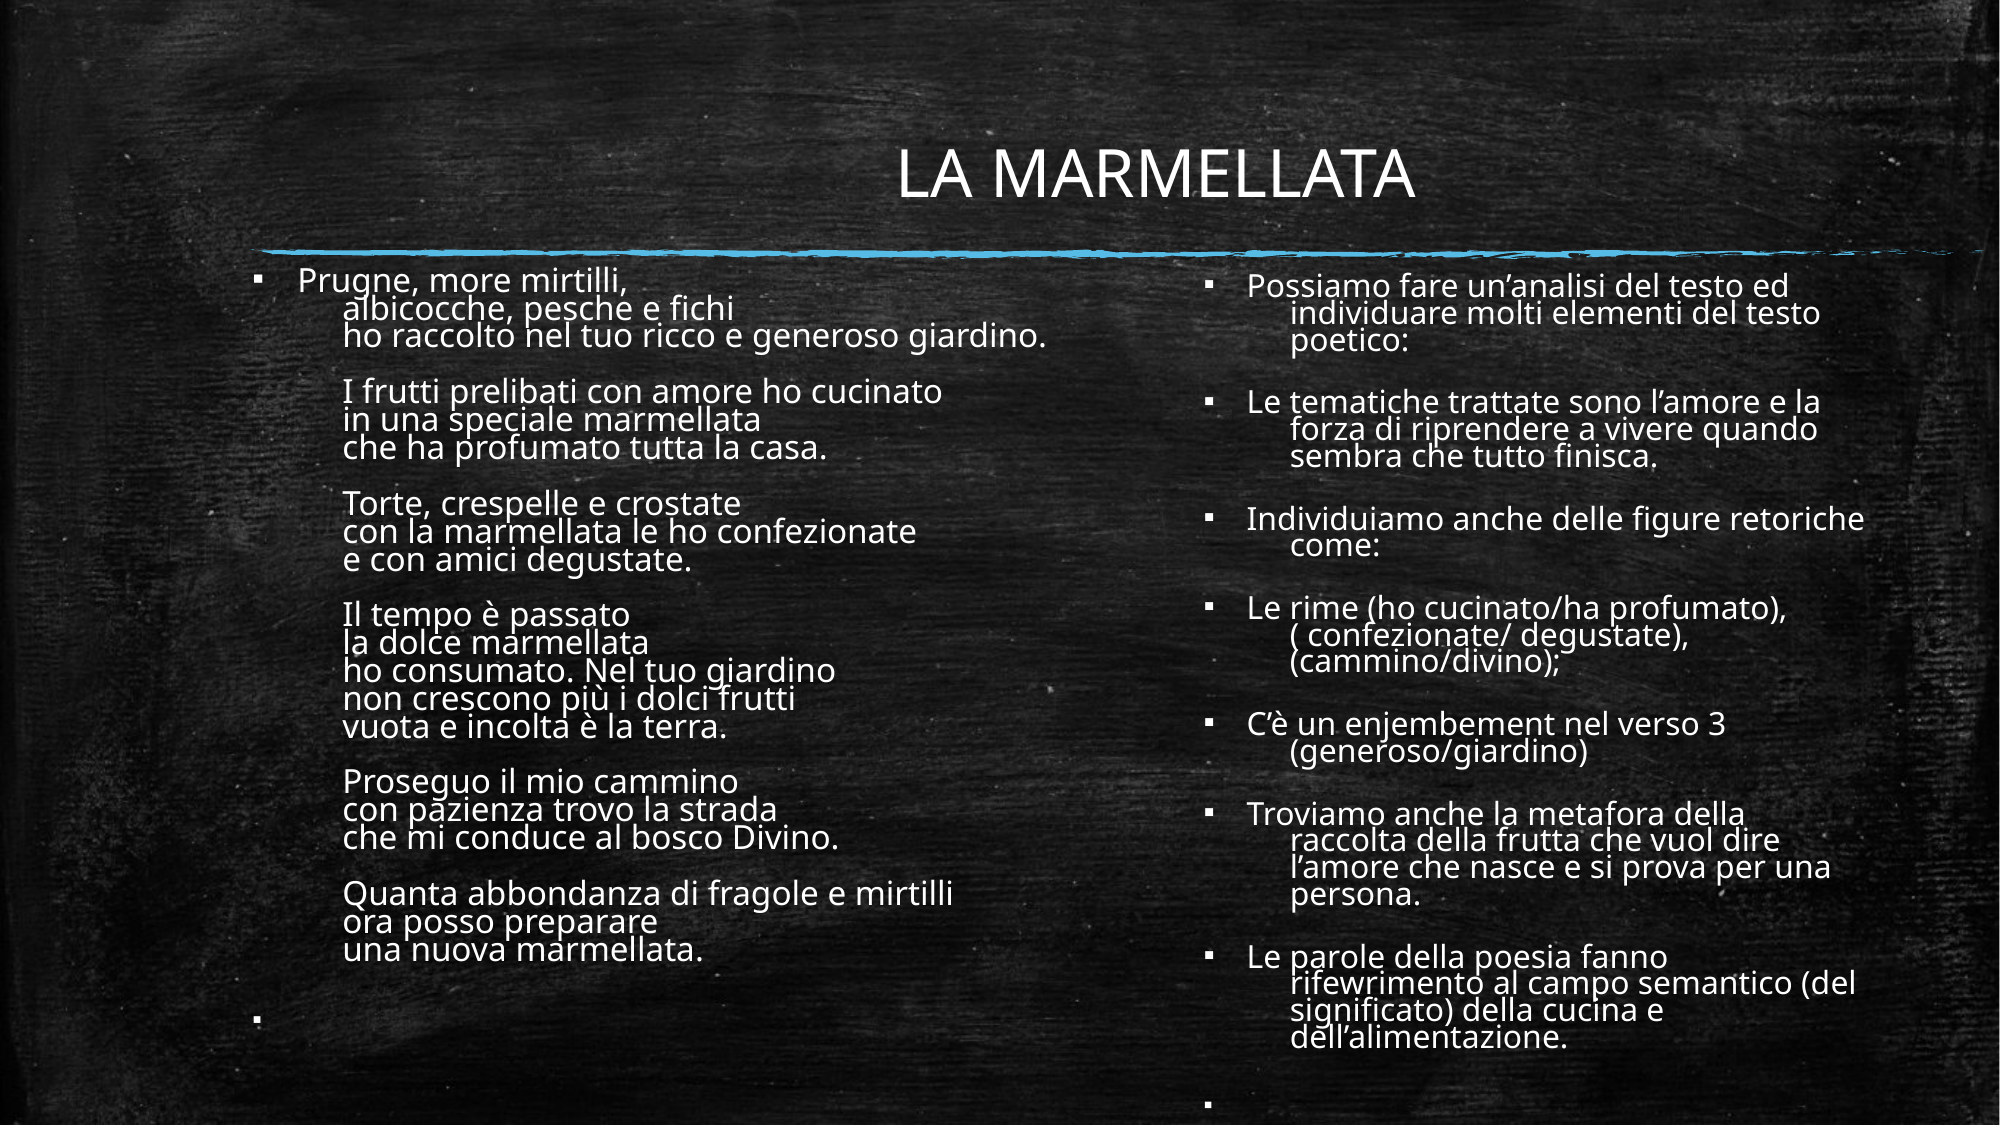

# LA MARMELLATA
Prugne, more mirtilli,
albicocche, pesche e fichi
ho raccolto nel tuo ricco e generoso giardino.
I frutti prelibati con amore ho cucinato
in una speciale marmellata
che ha profumato tutta la casa.
Torte, crespelle e crostate
con la marmellata le ho confezionate
e con amici degustate.
Il tempo è passato
la dolce marmellata
ho consumato. Nel tuo giardino
non crescono più i dolci frutti
vuota e incolta è la terra.
Proseguo il mio cammino
con pazienza trovo la strada
che mi conduce al bosco Divino.
Quanta abbondanza di fragole e mirtilli
ora posso preparare
una nuova marmellata.
Possiamo fare un’analisi del testo ed individuare molti elementi del testo poetico:
Le tematiche trattate sono l’amore e la forza di riprendere a vivere quando sembra che tutto finisca.
Individuiamo anche delle figure retoriche come:
Le rime (ho cucinato/ha profumato), ( confezionate/ degustate), (cammino/divino);
C’è un enjembement nel verso 3 (generoso/giardino)
Troviamo anche la metafora della raccolta della frutta che vuol dire l’amore che nasce e si prova per una persona.
Le parole della poesia fanno rifewrimento al campo semantico (del significato) della cucina e dell’alimentazione.